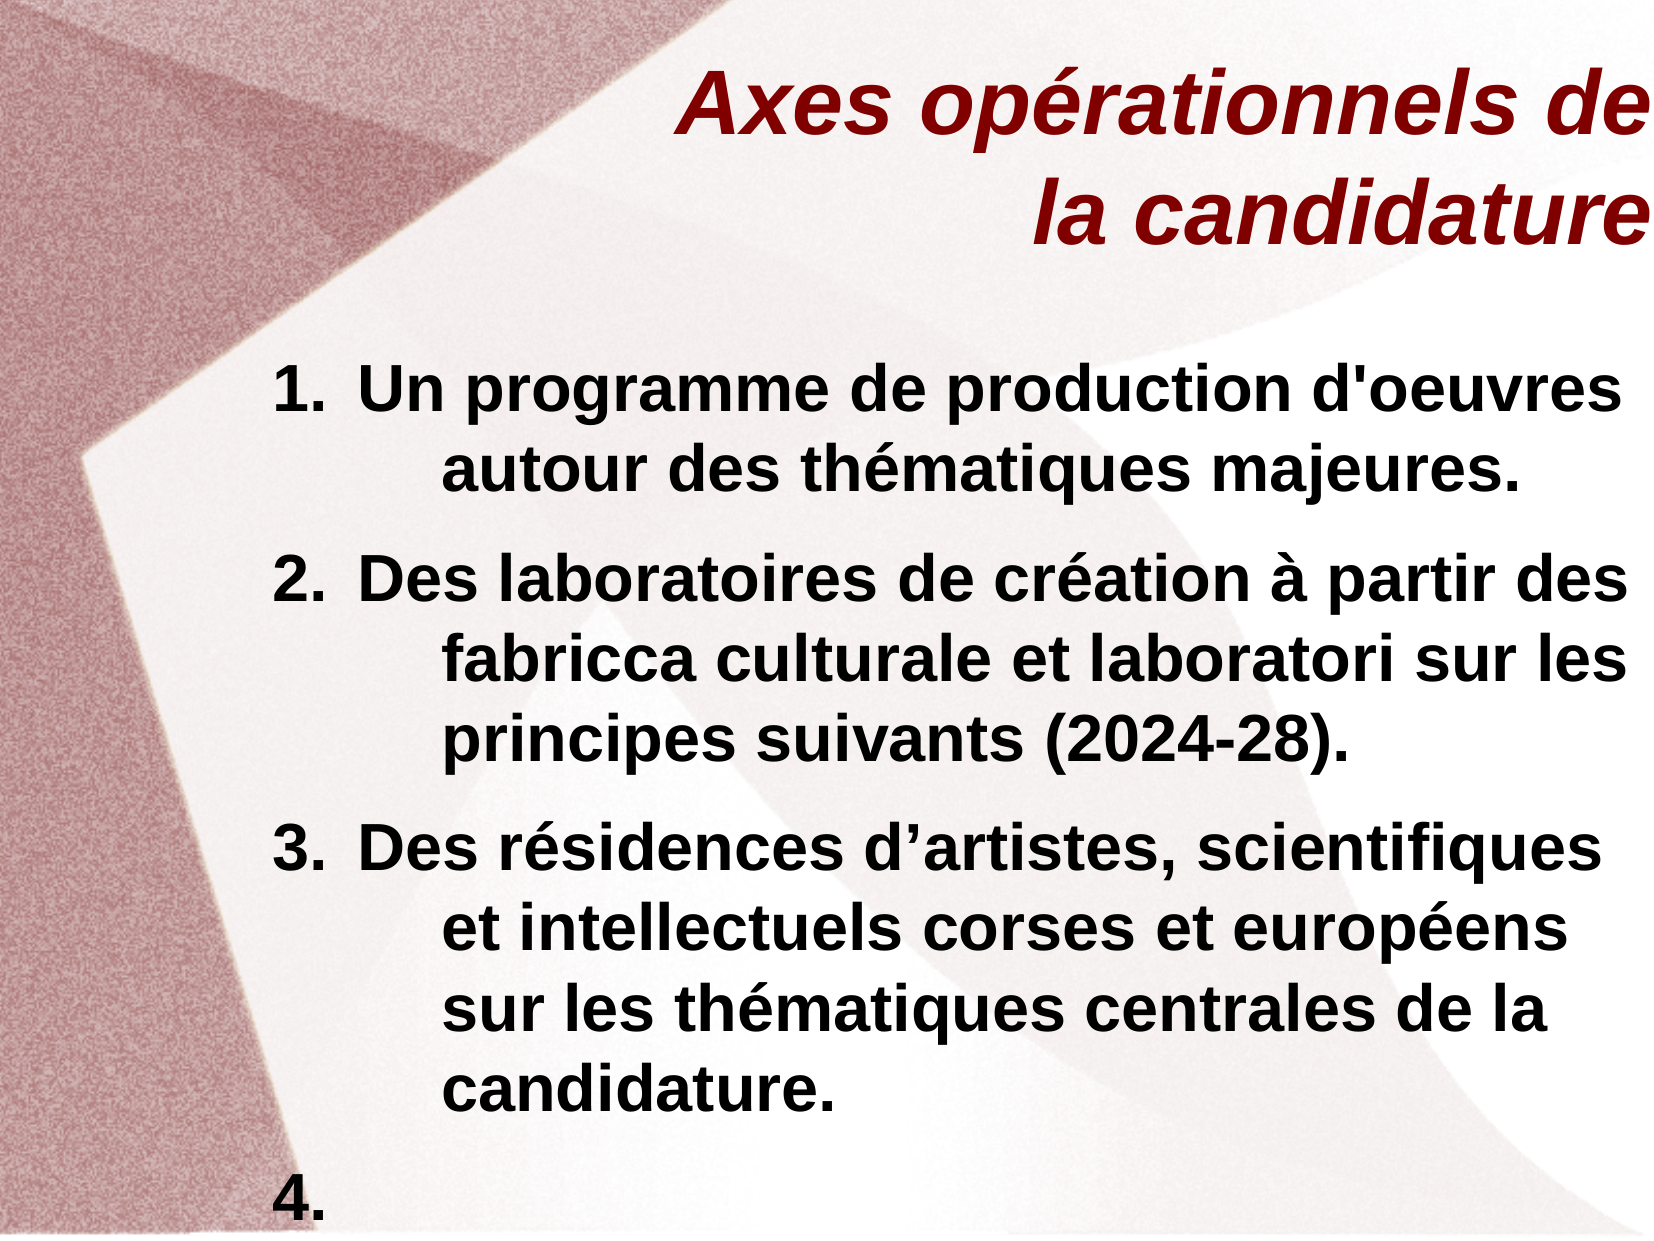

# Axes opérationnels de la candidature
Un programme de production d'oeuvres autour des thématiques majeures.
Des laboratoires de création à partir des fabricca culturale et laboratori sur les principes suivants (2024-28).
Des résidences d’artistes, scientifiques et intellectuels corses et européens sur les thématiques centrales de la candidature.